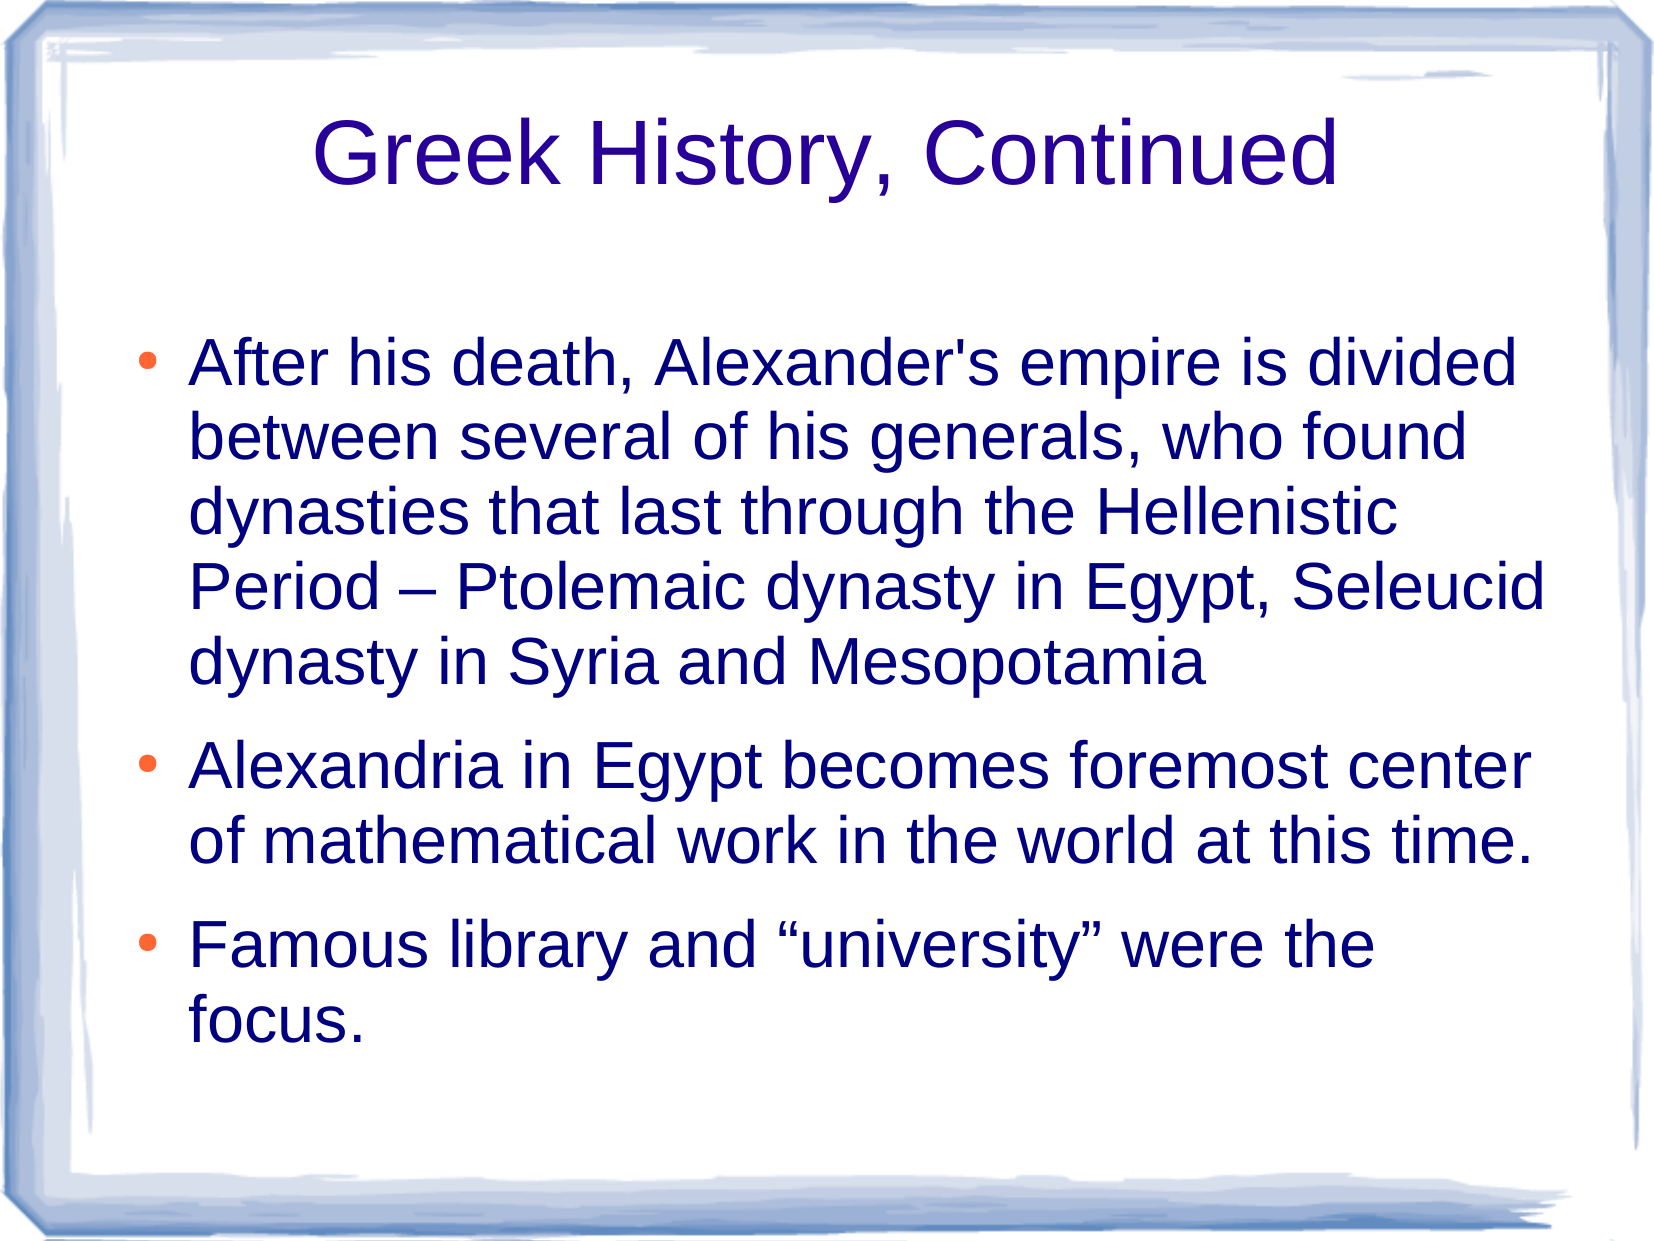

# Greek History, Continued
After his death, Alexander's empire is divided between several of his generals, who found dynasties that last through the Hellenistic Period – Ptolemaic dynasty in Egypt, Seleucid dynasty in Syria and Mesopotamia
Alexandria in Egypt becomes foremost center of mathematical work in the world at this time.
Famous library and “university” were the focus.